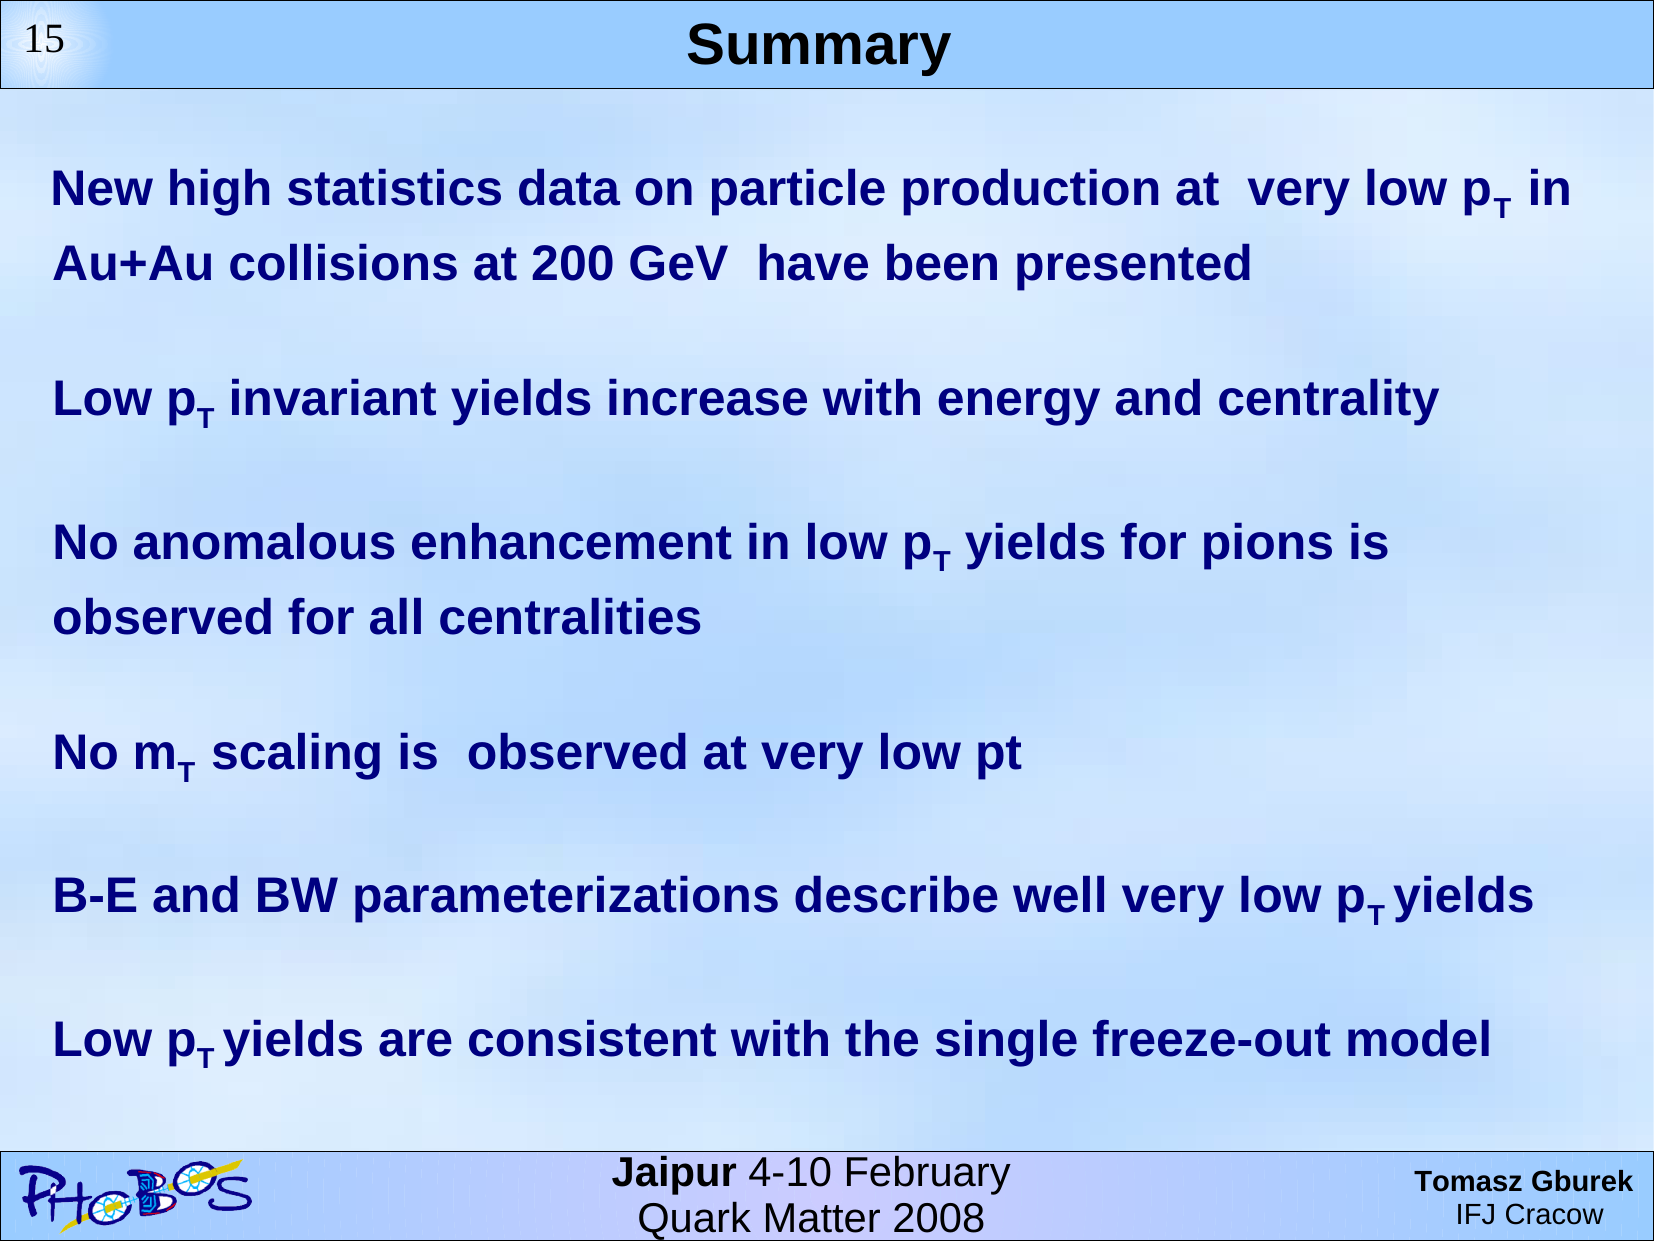

# Summary
15
 New high statistics data on particle production at very low pT in Au+Au collisions at 200 GeV have been presented
 Low pT invariant yields increase with energy and centrality
 No anomalous enhancement in low pT yields for pions is observed for all centralities
 No mT scaling is observed at very low pt
 B-E and BW parameterizations describe well very low pT yields
 Low pT yields are consistent with the single freeze-out model